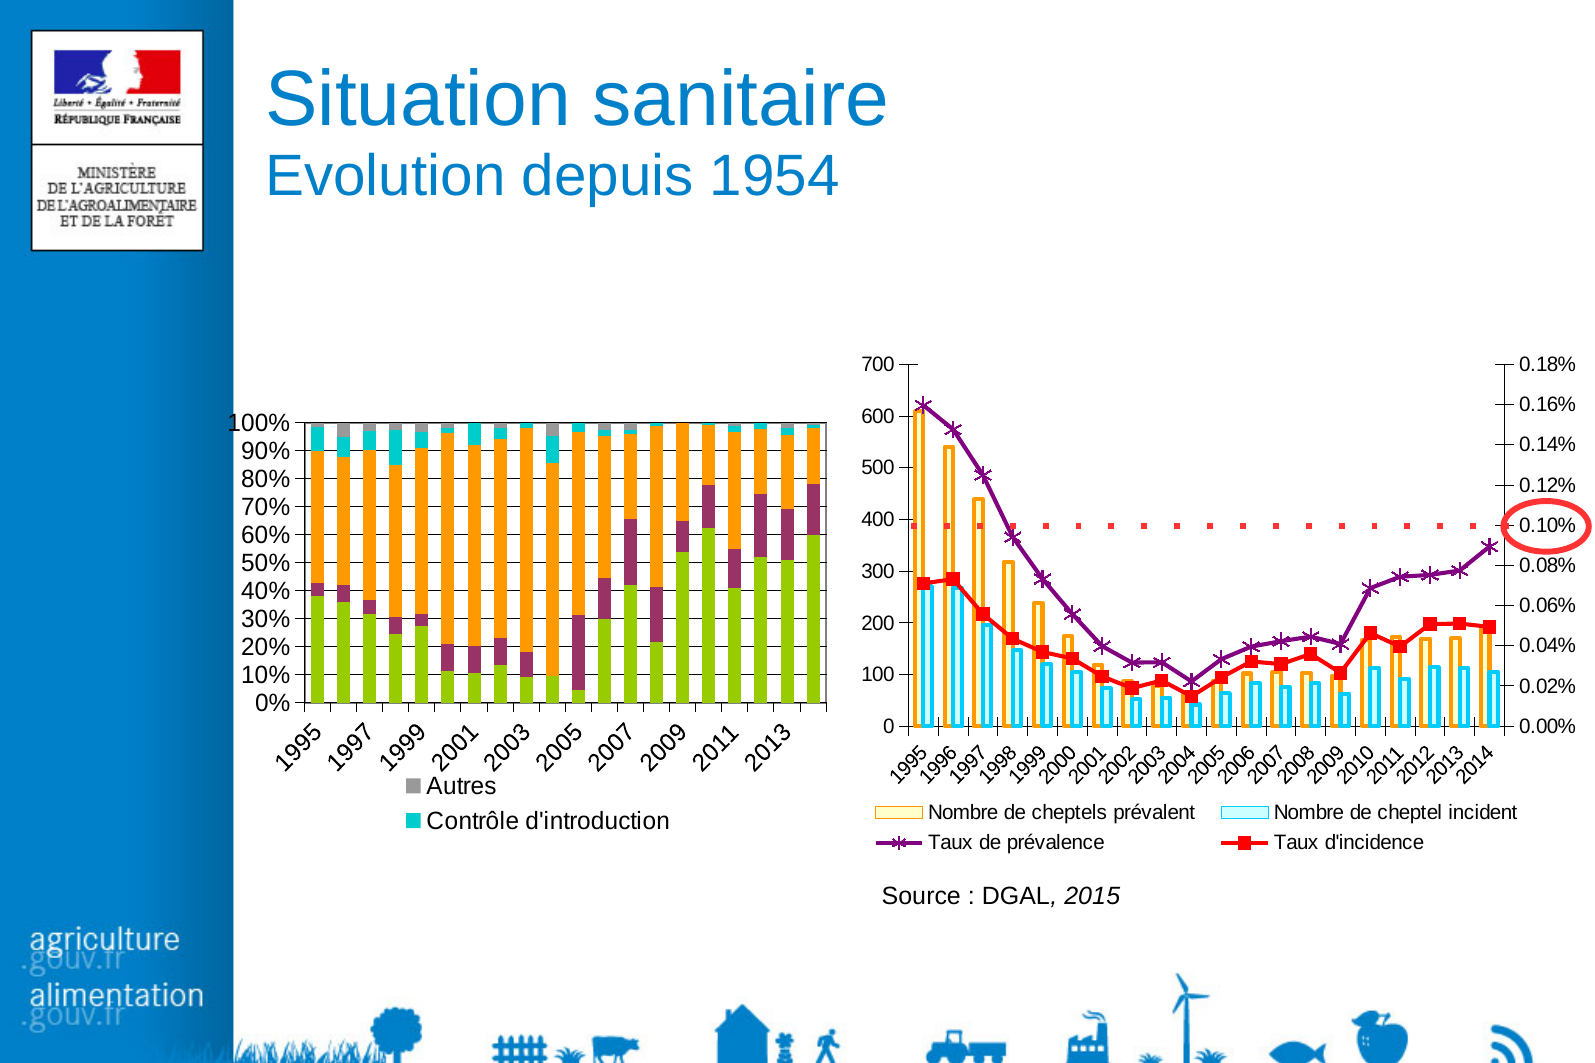

# Situation sanitaire Evolution depuis 1954
### Chart
| Category | Nombre de cheptels prévalent | Nombre de cheptel incident | Taux de prévalence | Taux d'incidence |
|---|---|---|---|---|
| 1995 | 609.0 | 271.0 | 0.00159684511651201 | 0.000710582966461008 |
| 1996 | 541.0 | 268.0 | 0.00147683874613388 | 0.000731594794757632 |
| 1997 | 439.0 | 196.0 | 0.00124938455715152 | 0.000557811784058536 |
| 1998 | 318.0 | 147.0 | 0.000940920267363382 | 0.000434953708498167 |
| 1999 | 238.0 | 120.0 | 0.000732979778381408 | 0.000369569636158693 |
| 2000 | 174.0 | 105.0 | 0.000557754876348308 | 0.000336576218486048 |
| 2001 | 119.0 | 74.0 | 0.000398275700496673 | 0.000247667242325662 |
| 2002 | 87.0 | 52.0 | 0.000316239440510636 | 0.000189016677086817 |
| 2003 | 77.0 | 55.0 | 0.00031805958867047 | 0.000227185420478907 |
| 2004 | 63.0 | 42.0 | 0.000222517342224608 | 0.000148344894816406 |
| 2005 | 88.0 | 64.0 | 0.000333168011327712 | 0.000242304008238336 |
| 2006 | 102.0 | 83.0 | 0.000395471464019851 | 0.000321805210918114 |
| 2007 | 104.0 | 76.0 | 0.000422731577642377 | 0.000308919229815583 |
| 2008 | 103.0 | 83.0 | 0.00044538614546398 | 0.000358903398771945 |
| 2009 | 97.0 | 63.0 | 0.000408677443954312 | 0.000265429680094038 |
| 2010 | 166.0 | 112.0 | 0.000686924028685285 | 0.00046346681453465 |
| 2011 | 173.0 | 92.0 | 0.000743791703927908 | 0.000395542409025246 |
| 2012 | 169.0 | 114.0 | 0.000752737023080966 | 0.000507763435687752 |
| 2013 | 170.0 | 112.0 | 0.00077464275298921 | 0.000510352872557597 |
| 2014 | 190.0 | 105.0 | 0.000893907315925665 | 0.000494001411432604 |
### Chart
| Category | Dépistage tuberculination | Enquête épidémiologique | Découverte d'abattoir | Contrôle d'introduction | Autres |
|---|---|---|---|---|---|
| 1995 | 0.380073800738007 | 0.047970479704797 | 0.472324723247233 | 0.0848708487084871 | 0.014760147601476 |
| 1996 | 0.361940298507463 | 0.0597014925373134 | 0.455223880597015 | 0.0708955223880597 | 0.0522388059701493 |
| 1997 | 0.316326530612245 | 0.0510204081632653 | 0.535714285714286 | 0.0663265306122449 | 0.0306122448979592 |
| 1998 | 0.244897959183673 | 0.0612244897959184 | 0.54421768707483 | 0.122448979591837 | 0.0272108843537415 |
| 1999 | 0.275 | 0.0416666666666667 | 0.591666666666667 | 0.0583333333333333 | 0.0333333333333333 |
| 2000 | 0.114285714285714 | 0.0952380952380952 | 0.752380952380952 | 0.0190476190476191 | 0.0190476190476191 |
| 2001 | 0.108108108108108 | 0.0945945945945946 | 0.716216216216216 | 0.0810810810810811 | 0.0 |
| 2002 | 0.134615384615385 | 0.0961538461538462 | 0.711538461538462 | 0.0384615384615385 | 0.0192307692307692 |
| 2003 | 0.0909090909090909 | 0.0909090909090909 | 0.8 | 0.0181818181818182 | 0.0 |
| 2004 | 0.0952380952380952 | 0.0 | 0.761904761904762 | 0.0952380952380952 | 0.0476190476190476 |
| 2005 | 0.046875 | 0.265625 | 0.65625 | 0.03125 | 0.0 |
| 2006 | 0.301204819277108 | 0.144578313253012 | 0.506024096385542 | 0.0240963855421687 | 0.0240963855421687 |
| 2007 | 0.421052631578947 | 0.236842105263158 | 0.302631578947368 | 0.0131578947368421 | 0.0263157894736842 |
| 2008 | 0.218390804597701 | 0.195402298850575 | 0.574712643678161 | 0.0114942528735632 | 0.0 |
| 2009 | 0.53968253968254 | 0.111111111111111 | 0.349206349206349 | 0.0 | 0.0 |
| 2010 | 0.625 | 0.151785714285714 | 0.214285714285714 | 0.00892857142857143 | 0.0 |
| 2011 | 0.408602150537634 | 0.139784946236559 | 0.419354838709677 | 0.021505376344086 | 0.010752688172043 |
| 2012 | 0.522222222222222 | 0.222222222222222 | 0.233333333333333 | 0.0222222222222222 | 0.0 |
| 2013 | 0.508771929824561 | 0.184210526315789 | 0.263157894736842 | 0.0263157894736842 | 0.0175438596491228 |
| 2014 | 0.6 | 0.180952380952381 | 0.2 | 0.00952380952380952 | 0.00952380952380952 |
Source : DGAL, 2015